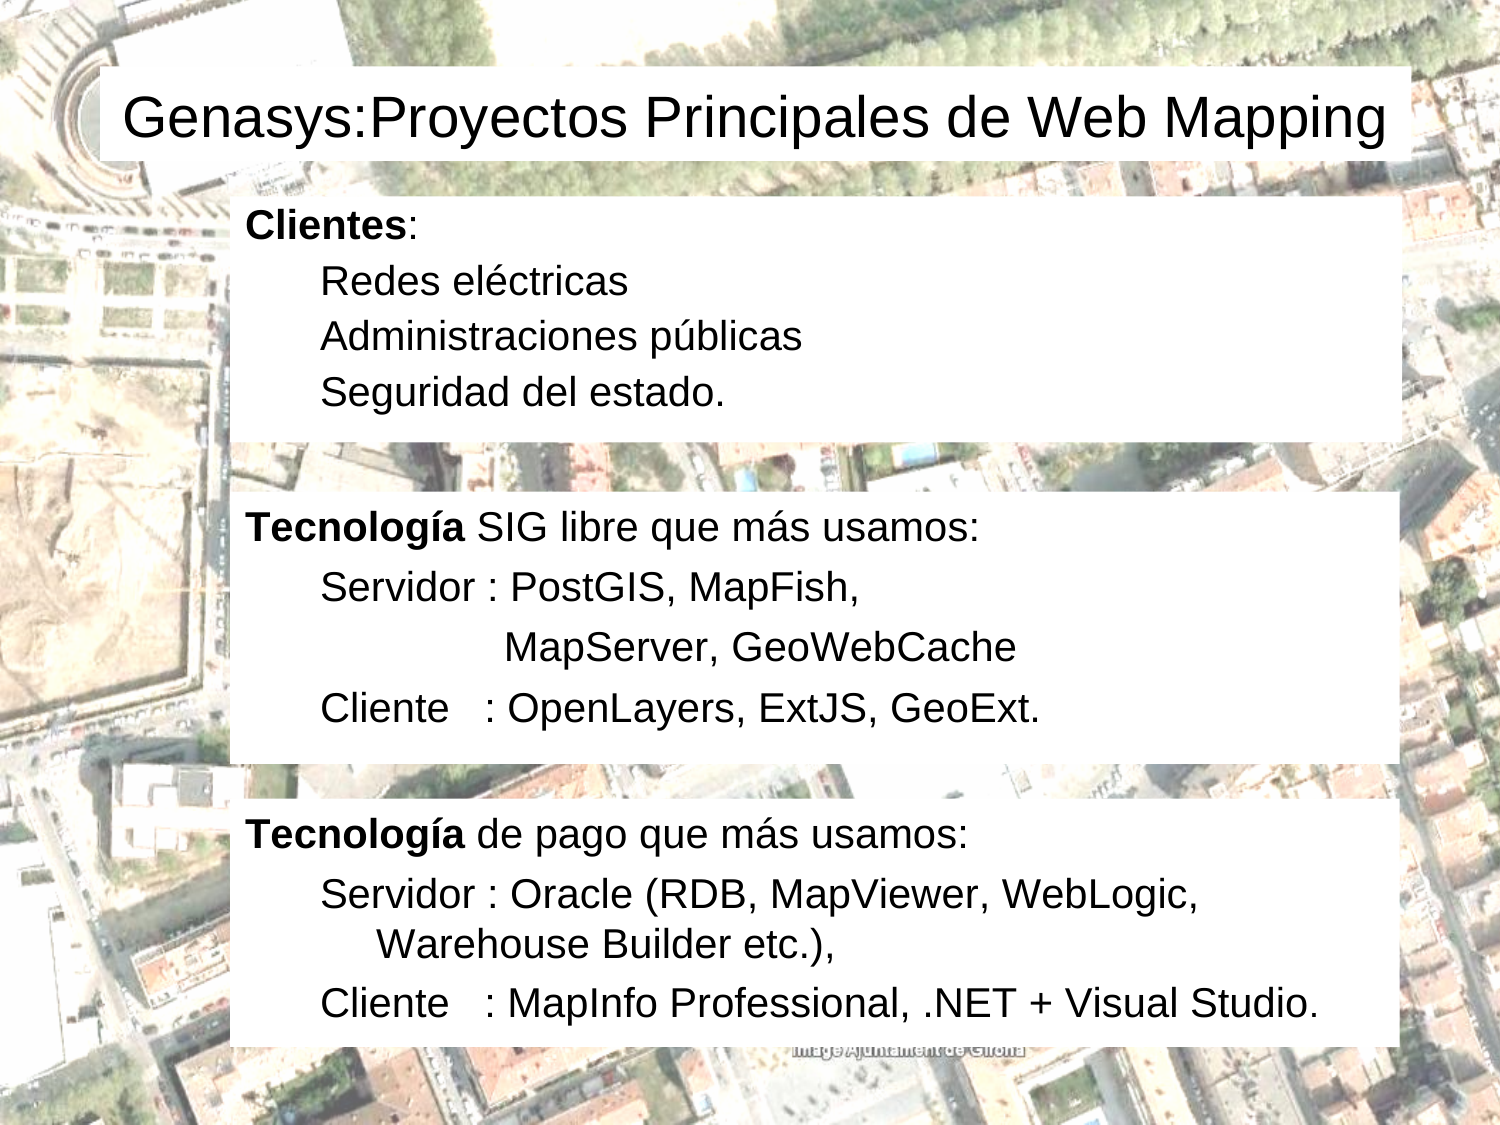

# Genasys:Proyectos Principales de Web Mapping
Clientes:
Redes eléctricas
Administraciones públicas
Seguridad del estado.
Tecnología SIG libre que más usamos:
Servidor : PostGIS, MapFish,
 MapServer, GeoWebCache
Cliente : OpenLayers, ExtJS, GeoExt.
Tecnología de pago que más usamos:
Servidor : Oracle (RDB, MapViewer, WebLogic, Warehouse Builder etc.),
Cliente : MapInfo Professional, .NET + Visual Studio.